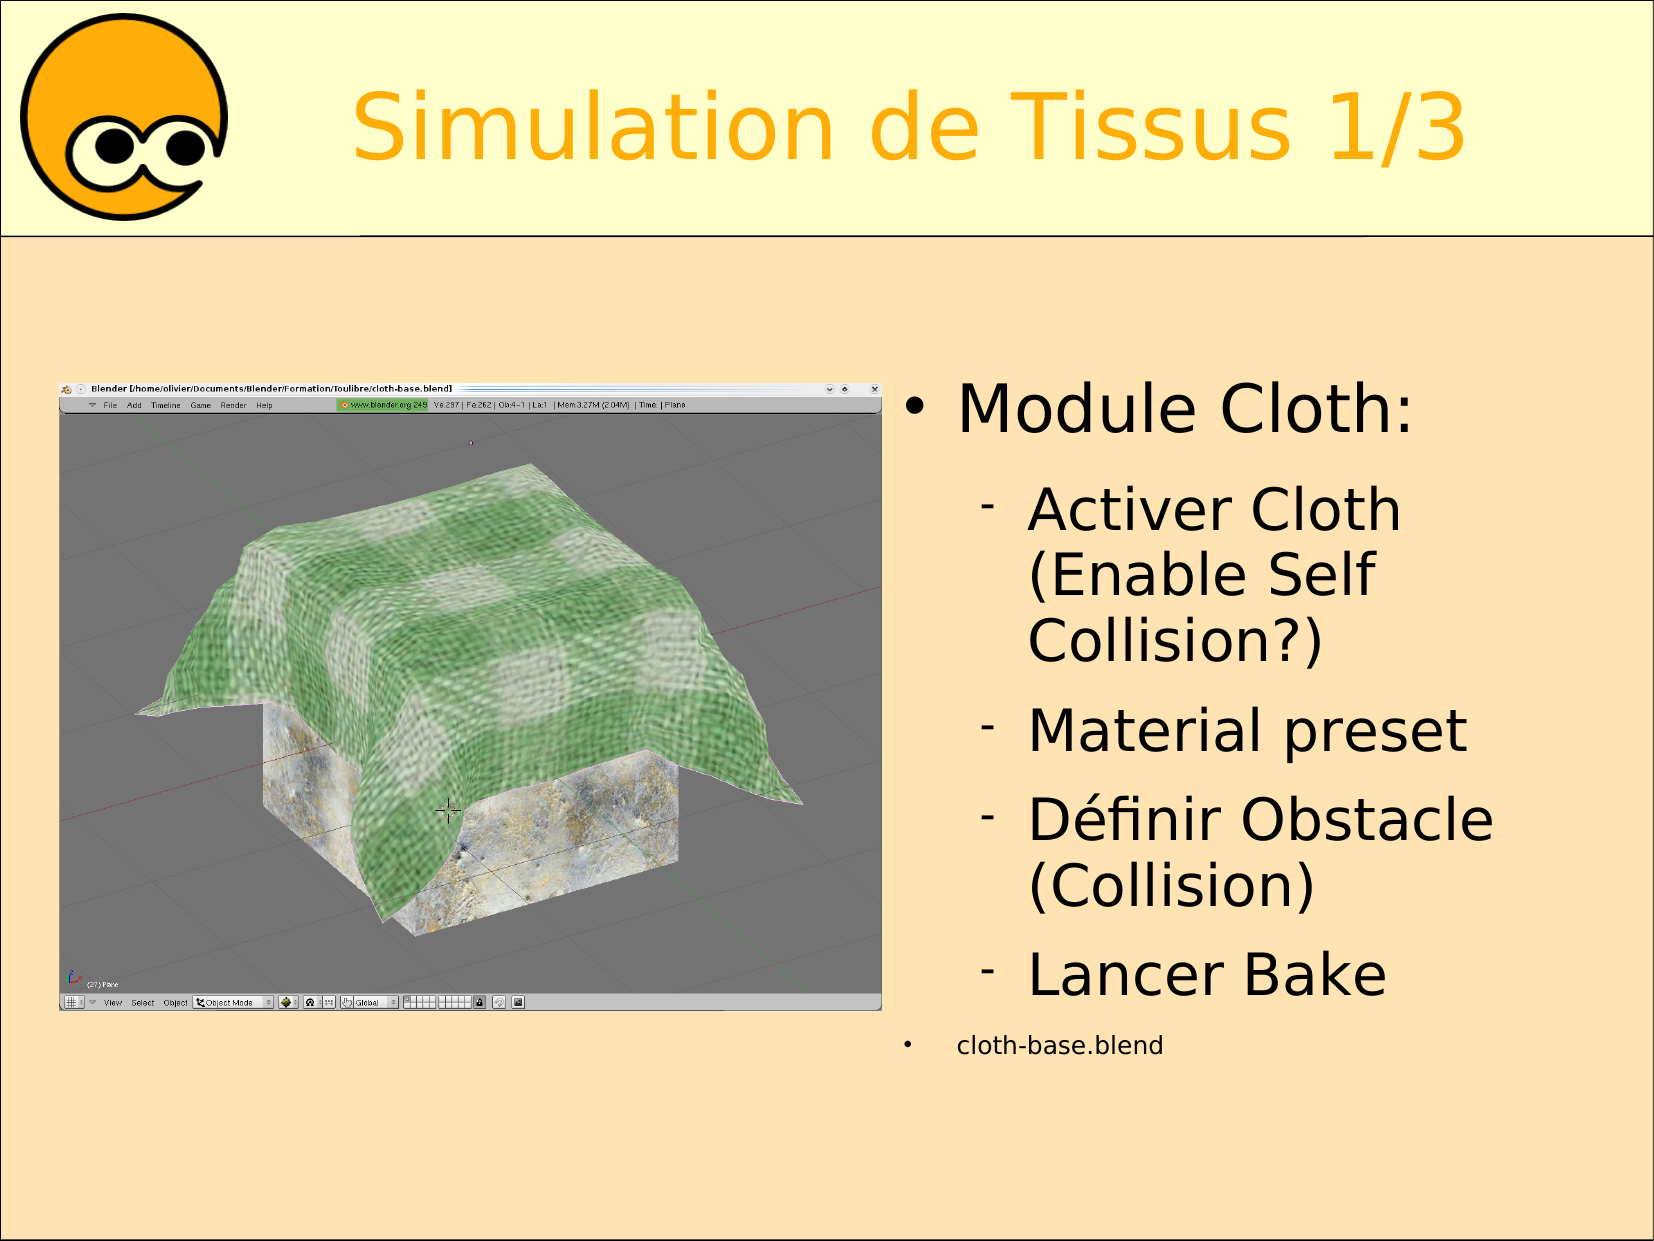

# Simulation de Tissus 1/3
Module Cloth:
Activer Cloth (Enable Self Collision?)
Material preset
Définir Obstacle (Collision)
Lancer Bake
cloth-base.blend